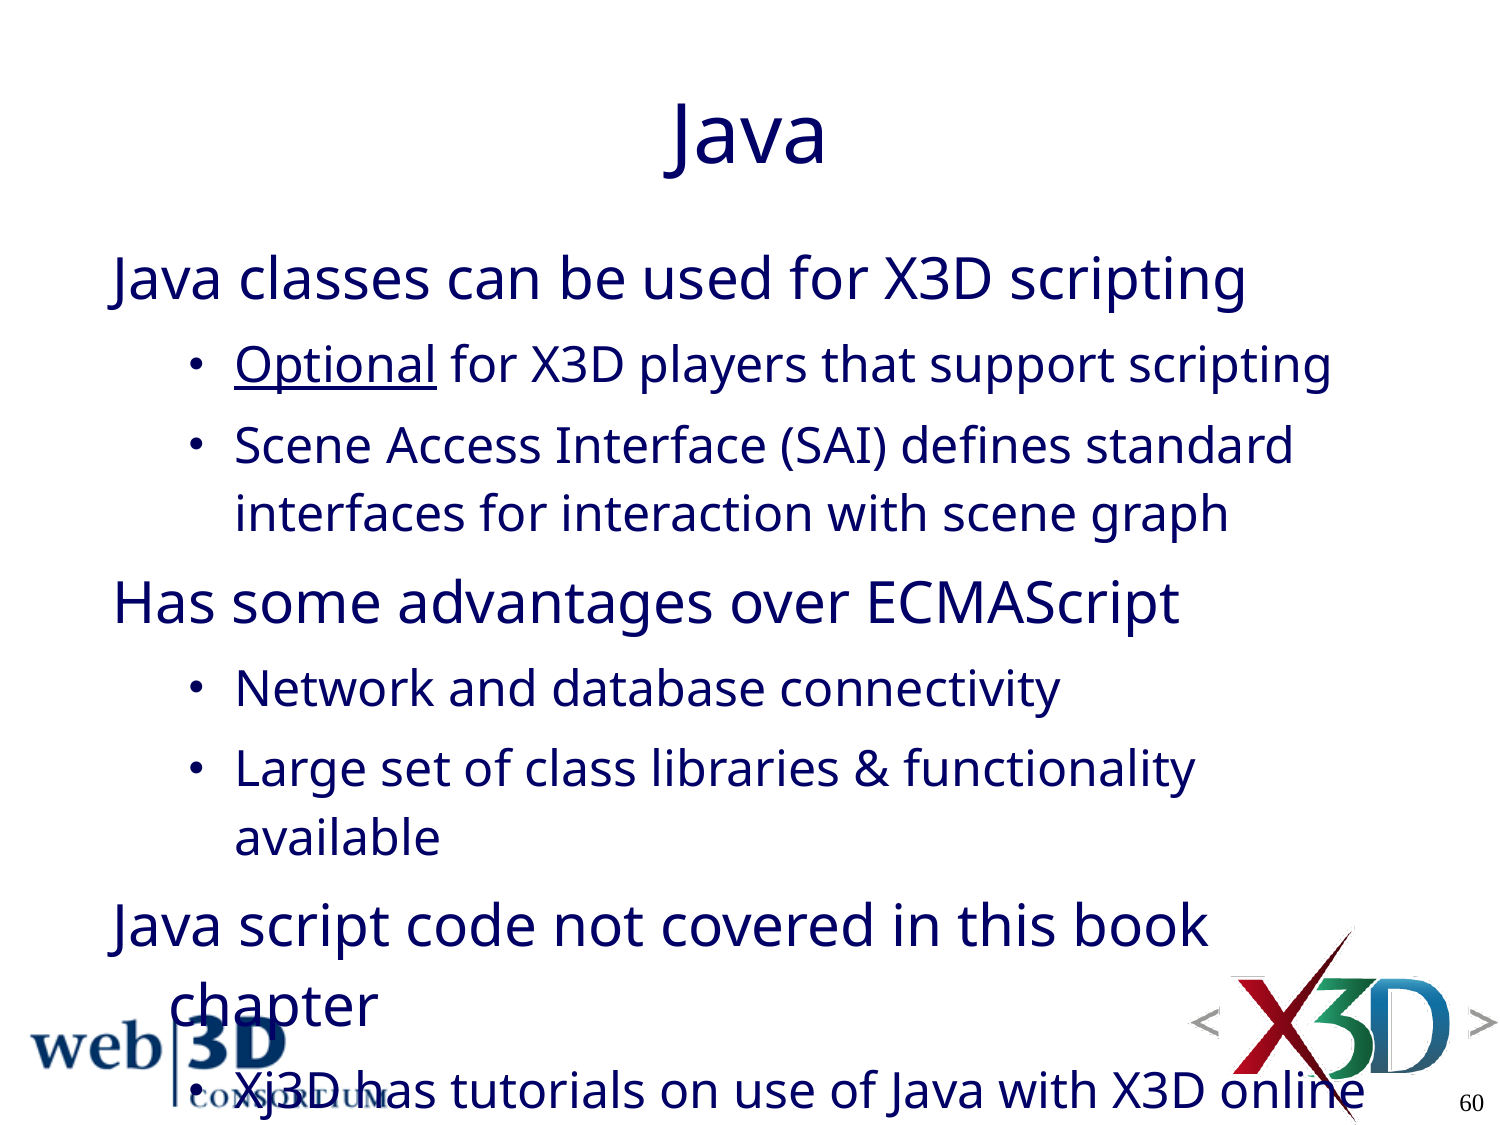

# Java
Java classes can be used for X3D scripting
Optional for X3D players that support scripting
Scene Access Interface (SAI) defines standard interfaces for interaction with scene graph
Has some advantages over ECMAScript
Network and database connectivity
Large set of class libraries & functionality available
Java script code not covered in this book chapter
Xj3D has tutorials on use of Java with X3D online at http://www.xj3d.org/tutorials